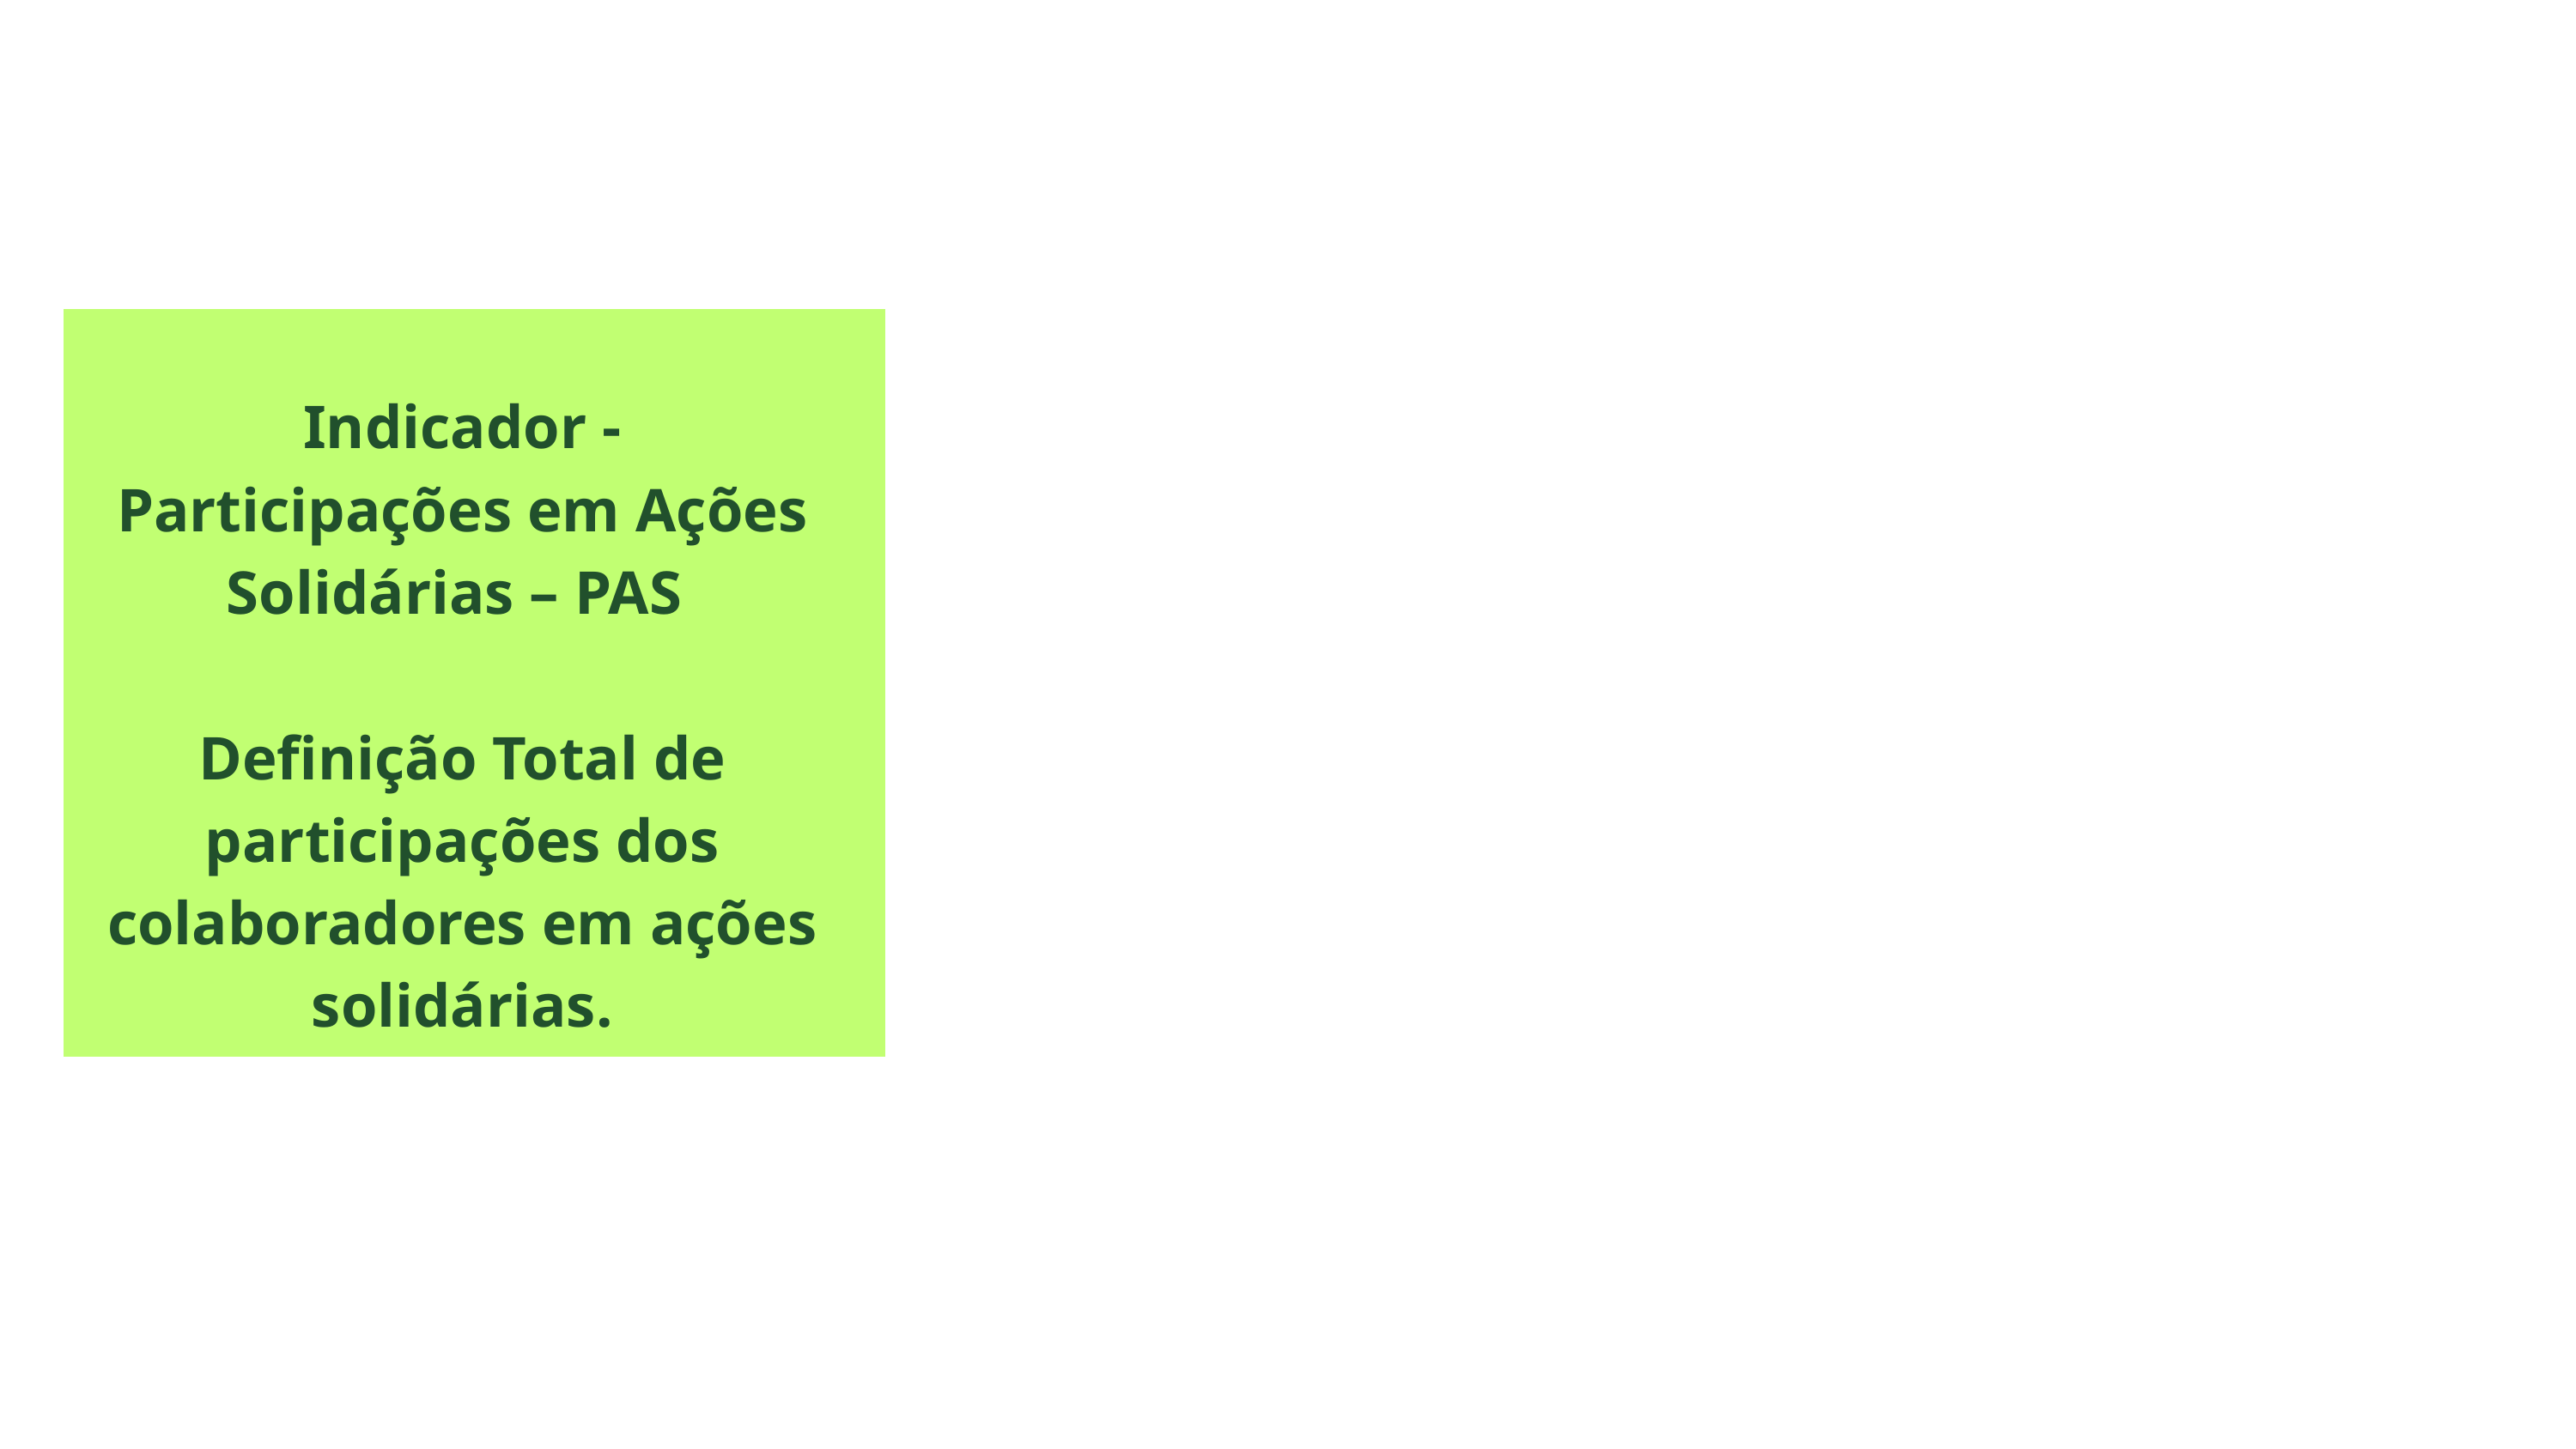

Fórmula: Quantidade de participações em ações solidárias realizadas pelo TRT19.
Polaridade Quanto maior o valor, melhor o desempenho.
Periodicidade Anual.
Metodologia Análise de Desempenho: Anual
Unidade responsável pelas metas: Setor socioambiental
Indicador - Participações em Ações Solidárias – PAS
Definição Total de participações dos colaboradores em ações solidárias.